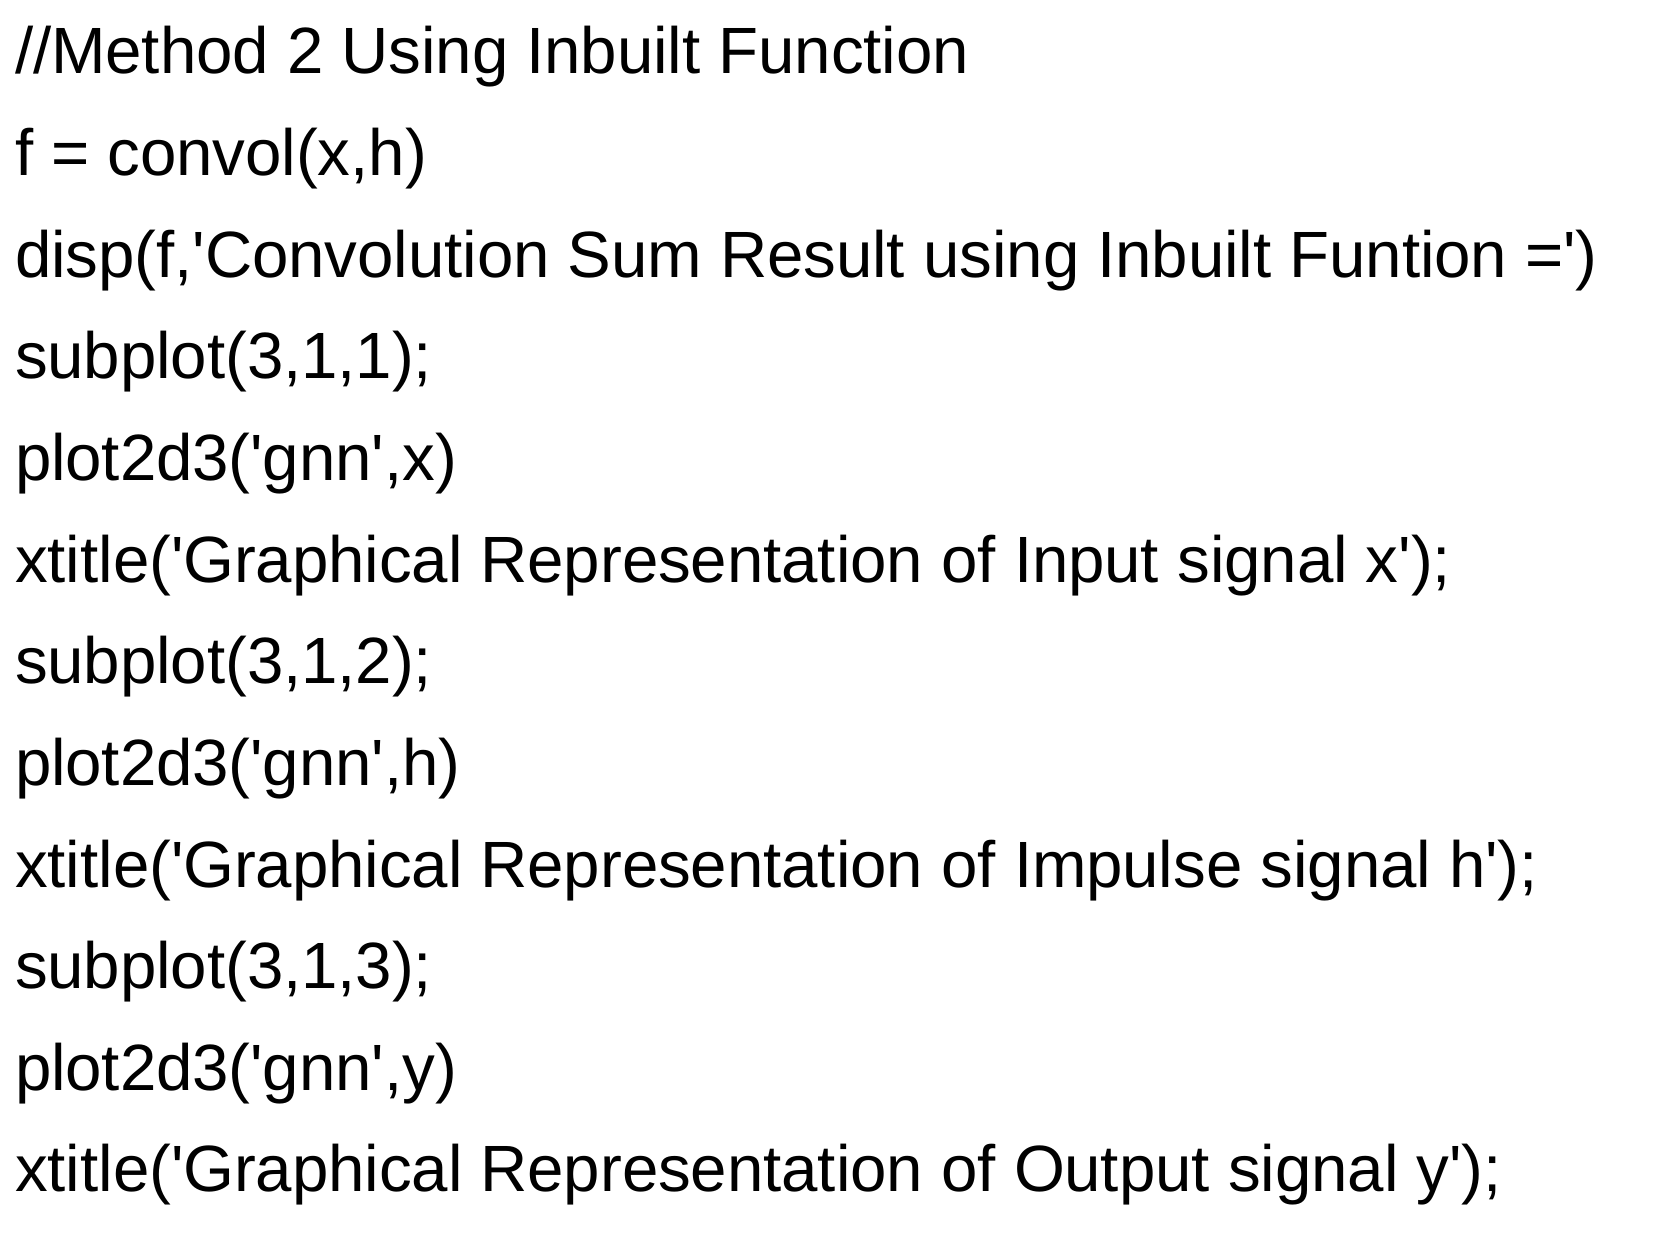

# //Method 2 Using Inbuilt Function
f = convol(x,h)
disp(f,'Convolution Sum Result using Inbuilt Funtion =')
subplot(3,1,1);
plot2d3('gnn',x)
xtitle('Graphical Representation of Input signal x');
subplot(3,1,2);
plot2d3('gnn',h)
xtitle('Graphical Representation of Impulse signal h');
subplot(3,1,3);
plot2d3('gnn',y)
xtitle('Graphical Representation of Output signal y');